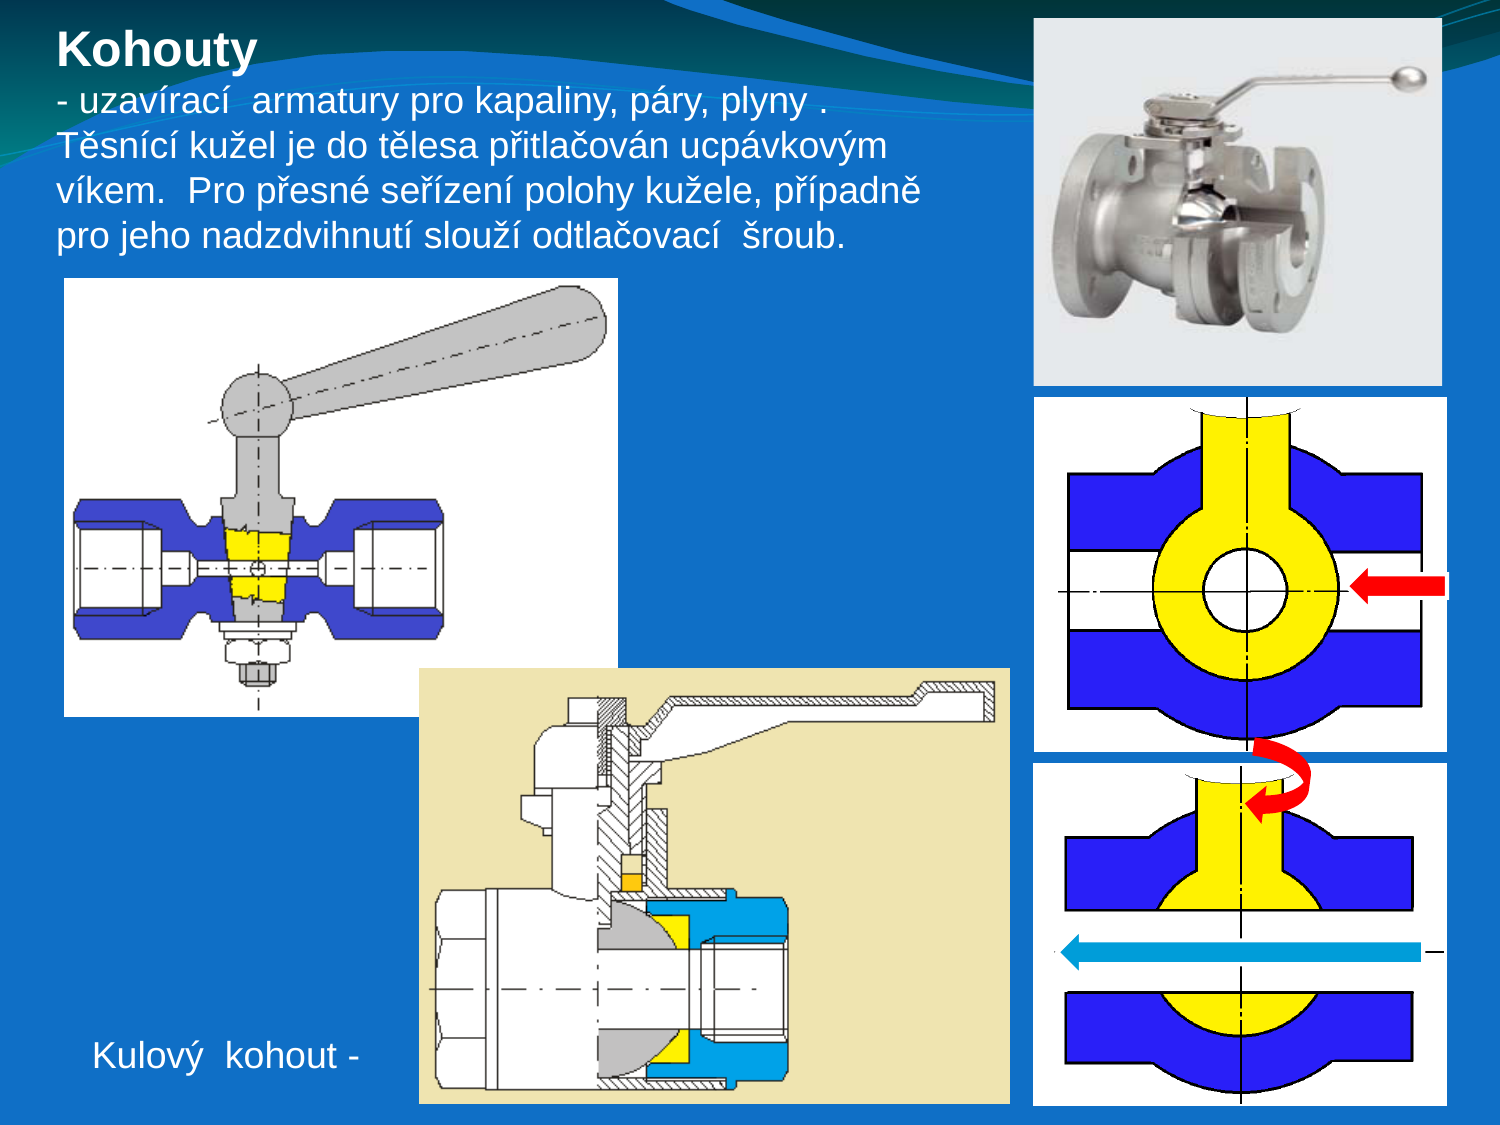

Kohouty
- uzavírací armatury pro kapaliny, páry, plyny .
Těsnící kužel je do tělesa přitlačován ucpávkovým
víkem. Pro přesné seřízení polohy kužele, případně
pro jeho nadzdvihnutí slouží odtlačovací šroub.
Kulový kohout -